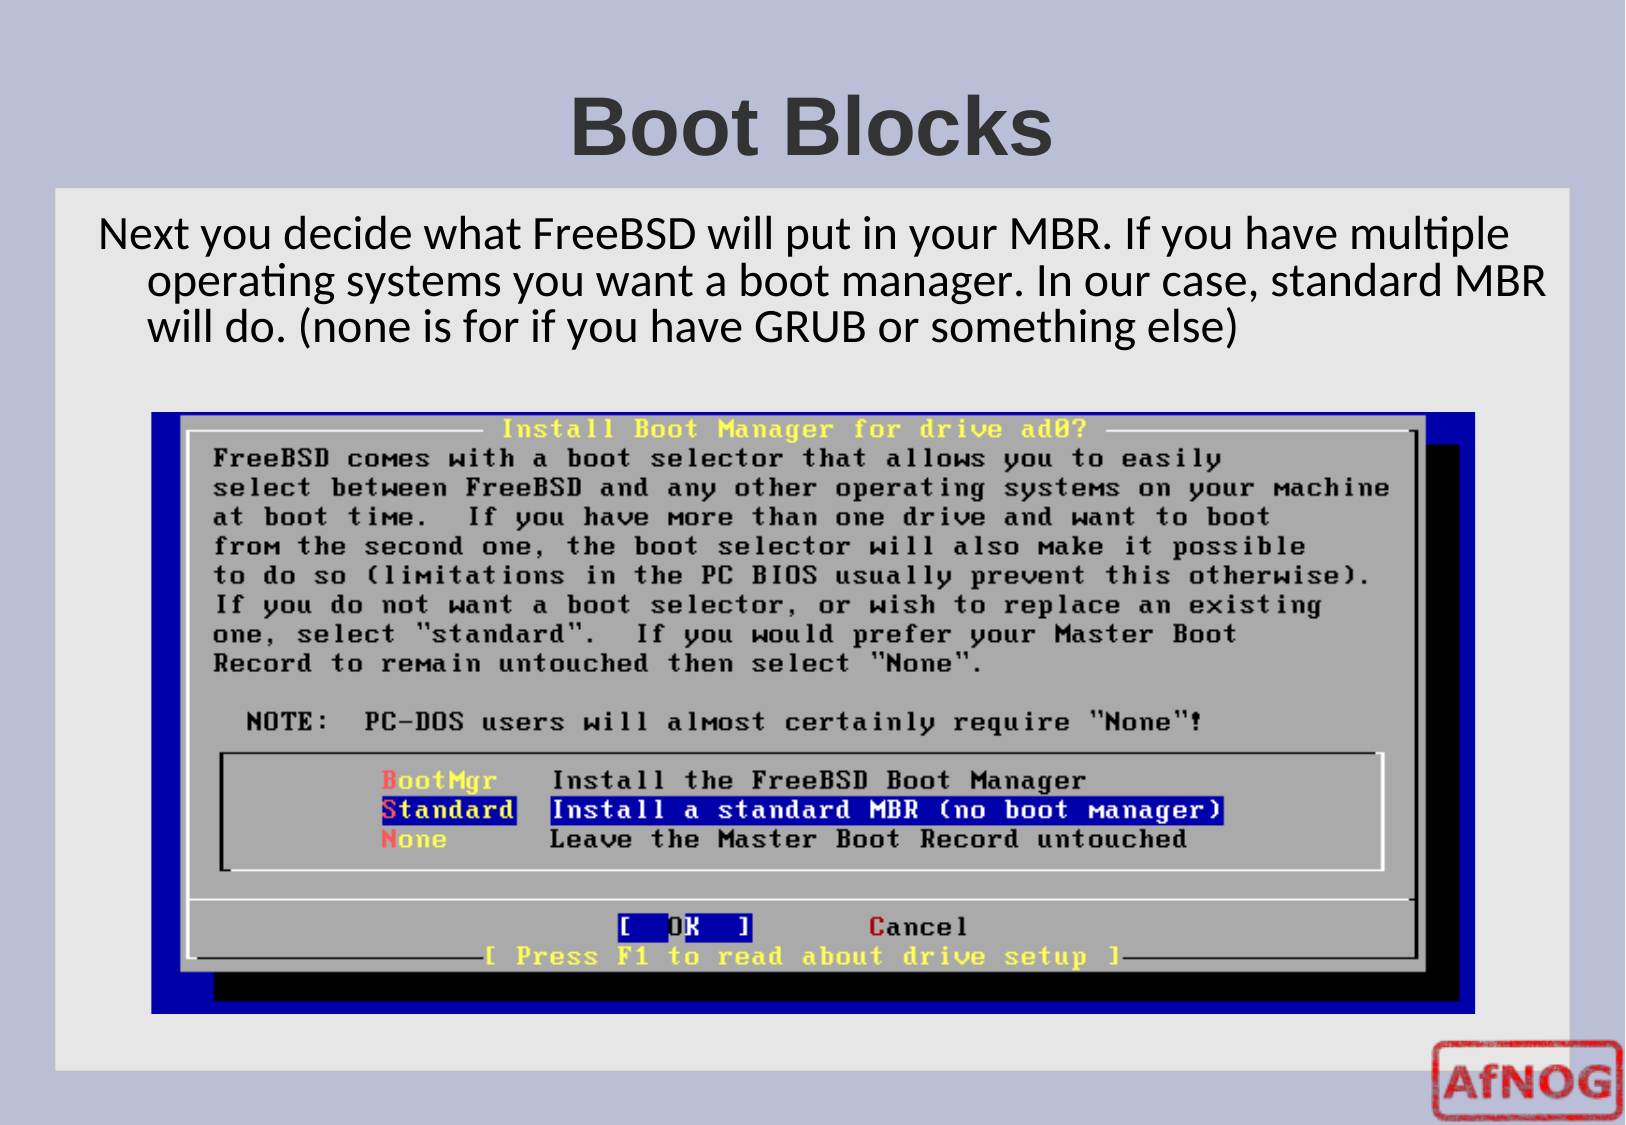

# Boot Blocks
Next you decide what FreeBSD will put in your MBR. If you have multiple operating systems you want a boot manager. In our case, standard MBR will do. (none is for if you have GRUB or something else)